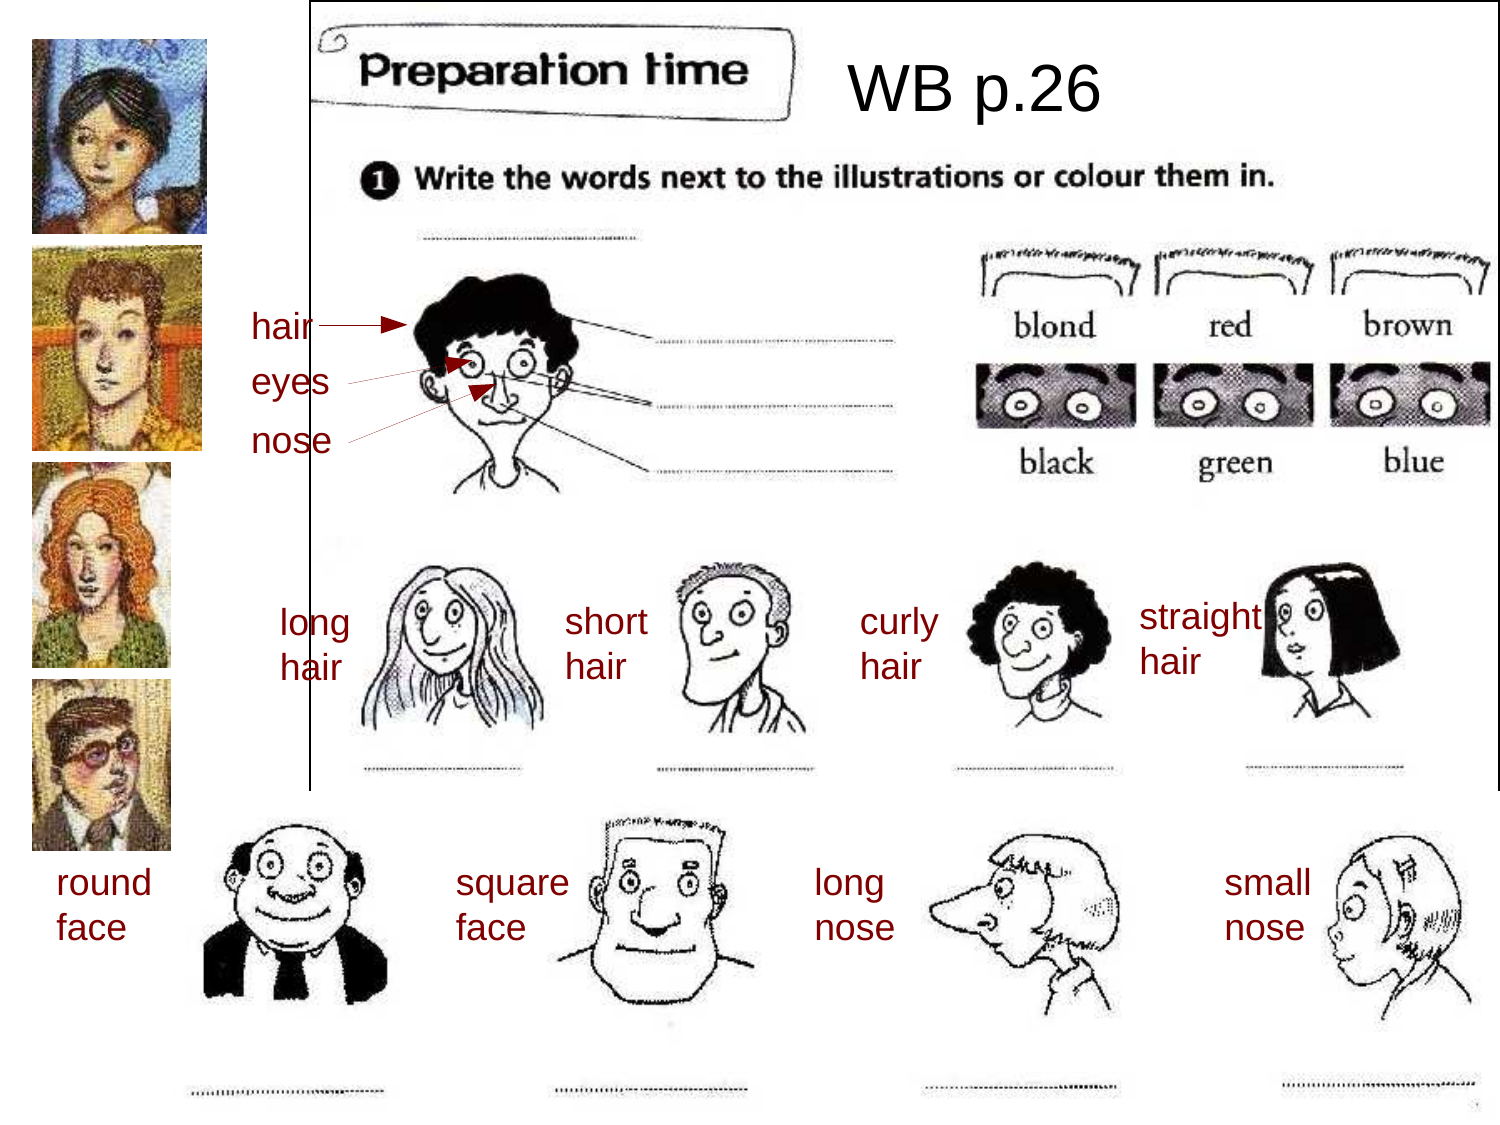

WB p.26
hair
eyes
nose
straight hair
curly hair
short hair
long hair
round face
square face
long nose
small nose